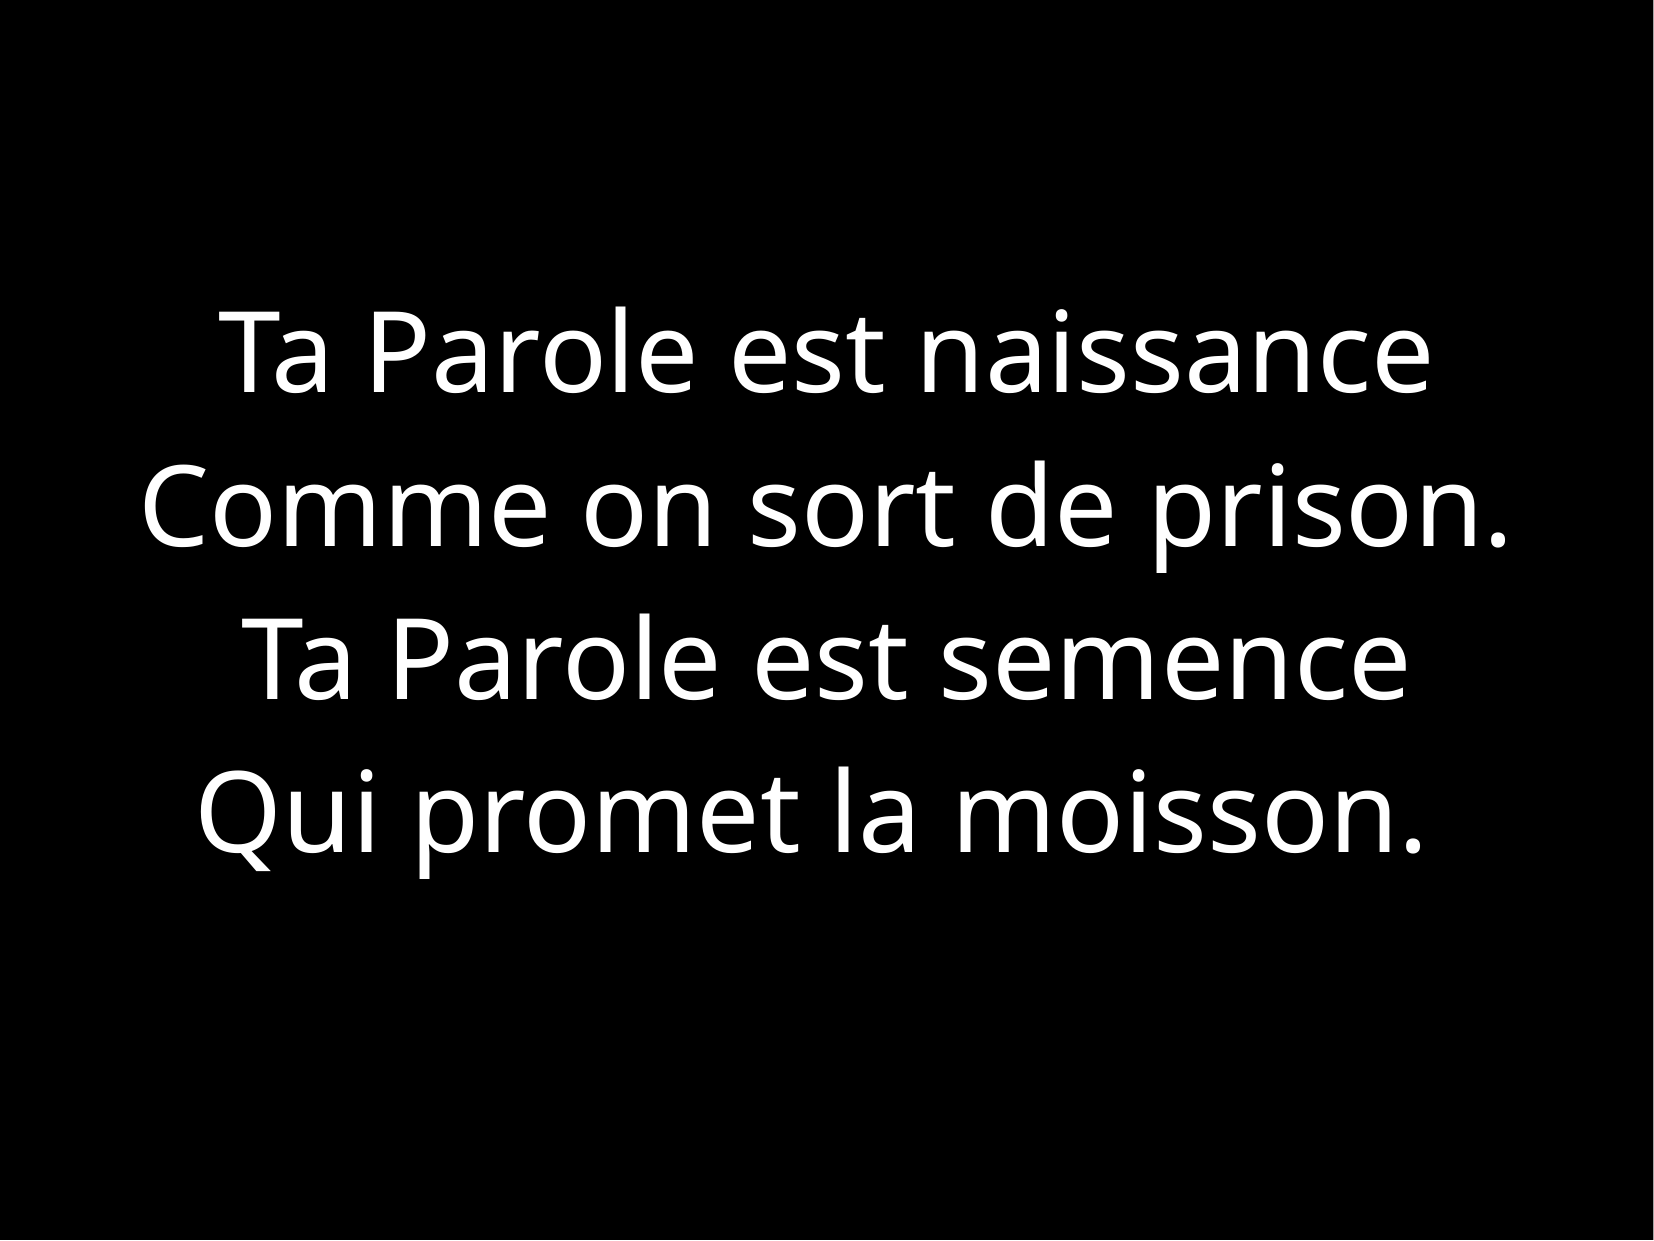

# Ta Parole est naissance
Comme on sort de prison.
Ta Parole est semence
Qui promet la moisson.